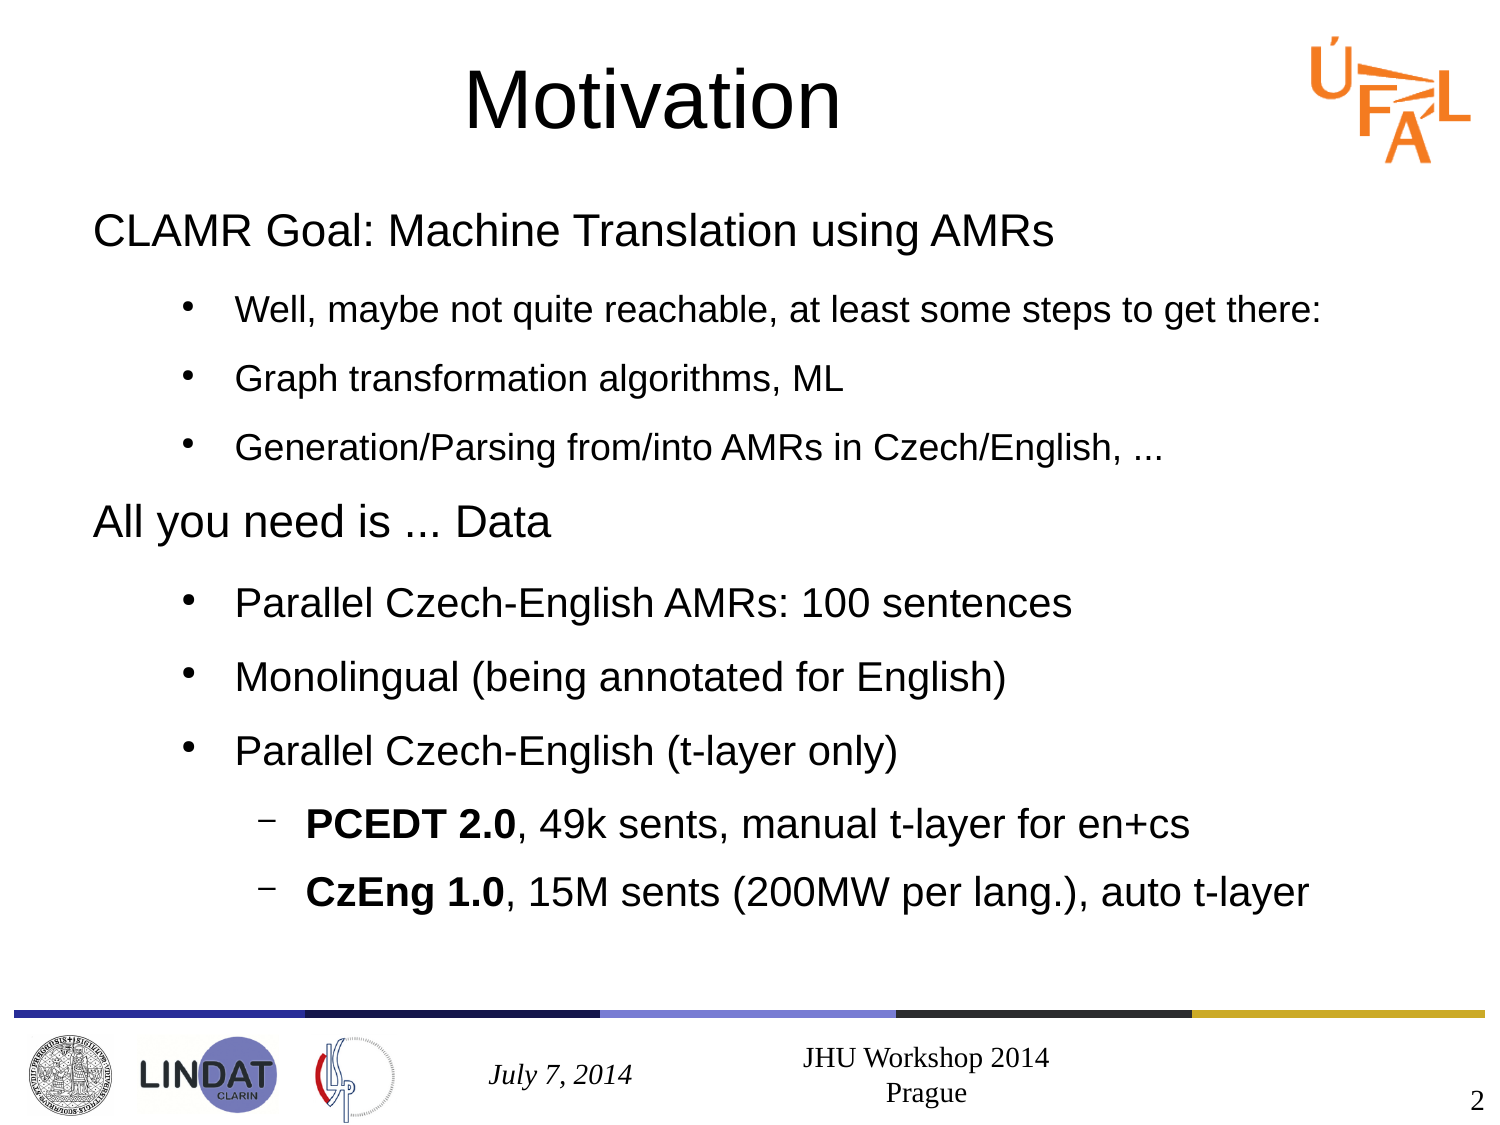

# Motivation
CLAMR Goal: Machine Translation using AMRs
Well, maybe not quite reachable, at least some steps to get there:
Graph transformation algorithms, ML
Generation/Parsing from/into AMRs in Czech/English, ...
All you need is ... Data
Parallel Czech-English AMRs: 100 sentences
Monolingual (being annotated for English)
Parallel Czech-English (t-layer only)
PCEDT 2.0, 49k sents, manual t-layer for en+cs
CzEng 1.0, 15M sents (200MW per lang.), auto t-layer
JHU Workshop 2014 Prague
July 7, 2014